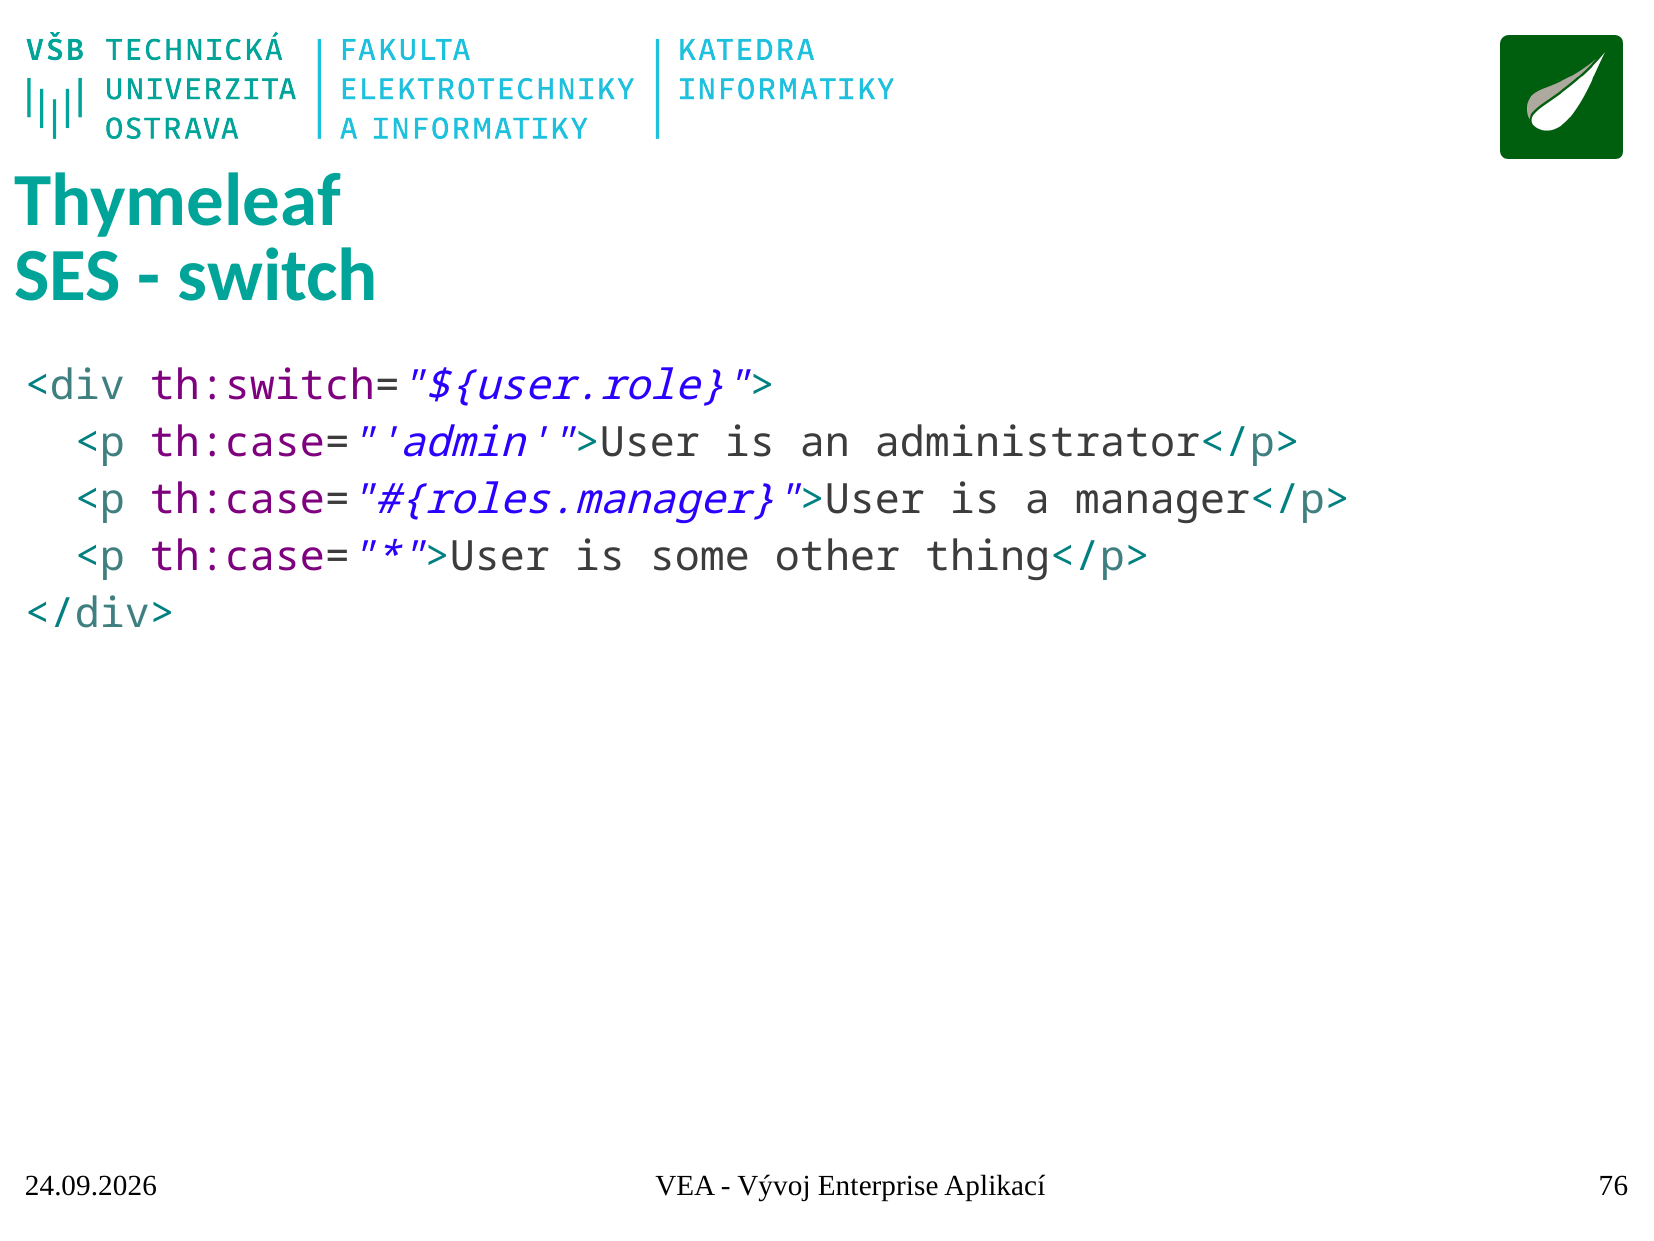

Thymeleaf
SES - switch
# <div th:switch="${user.role}">
 <p th:case="'admin'">User is an administrator</p>
 <p th:case="#{roles.manager}">User is a manager</p>
 <p th:case="*">User is some other thing</p>
</div>
VEA - Vývoj Enterprise Aplikací
76